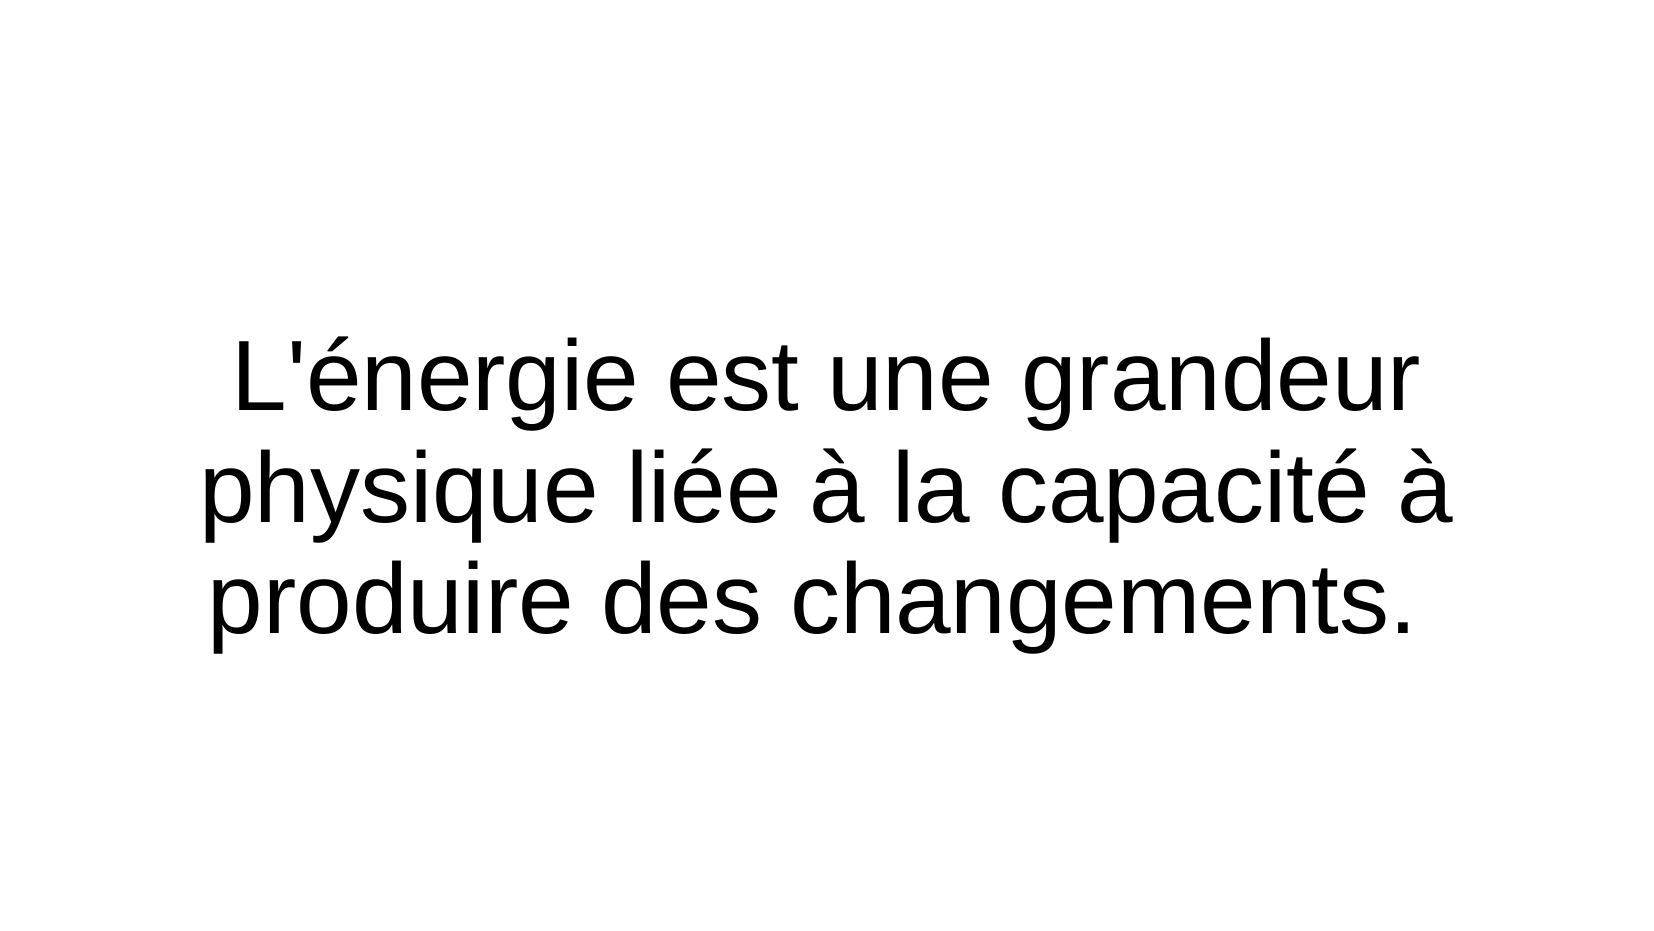

# L'énergie est une grandeur physique liée à la capacité à produire des changements.